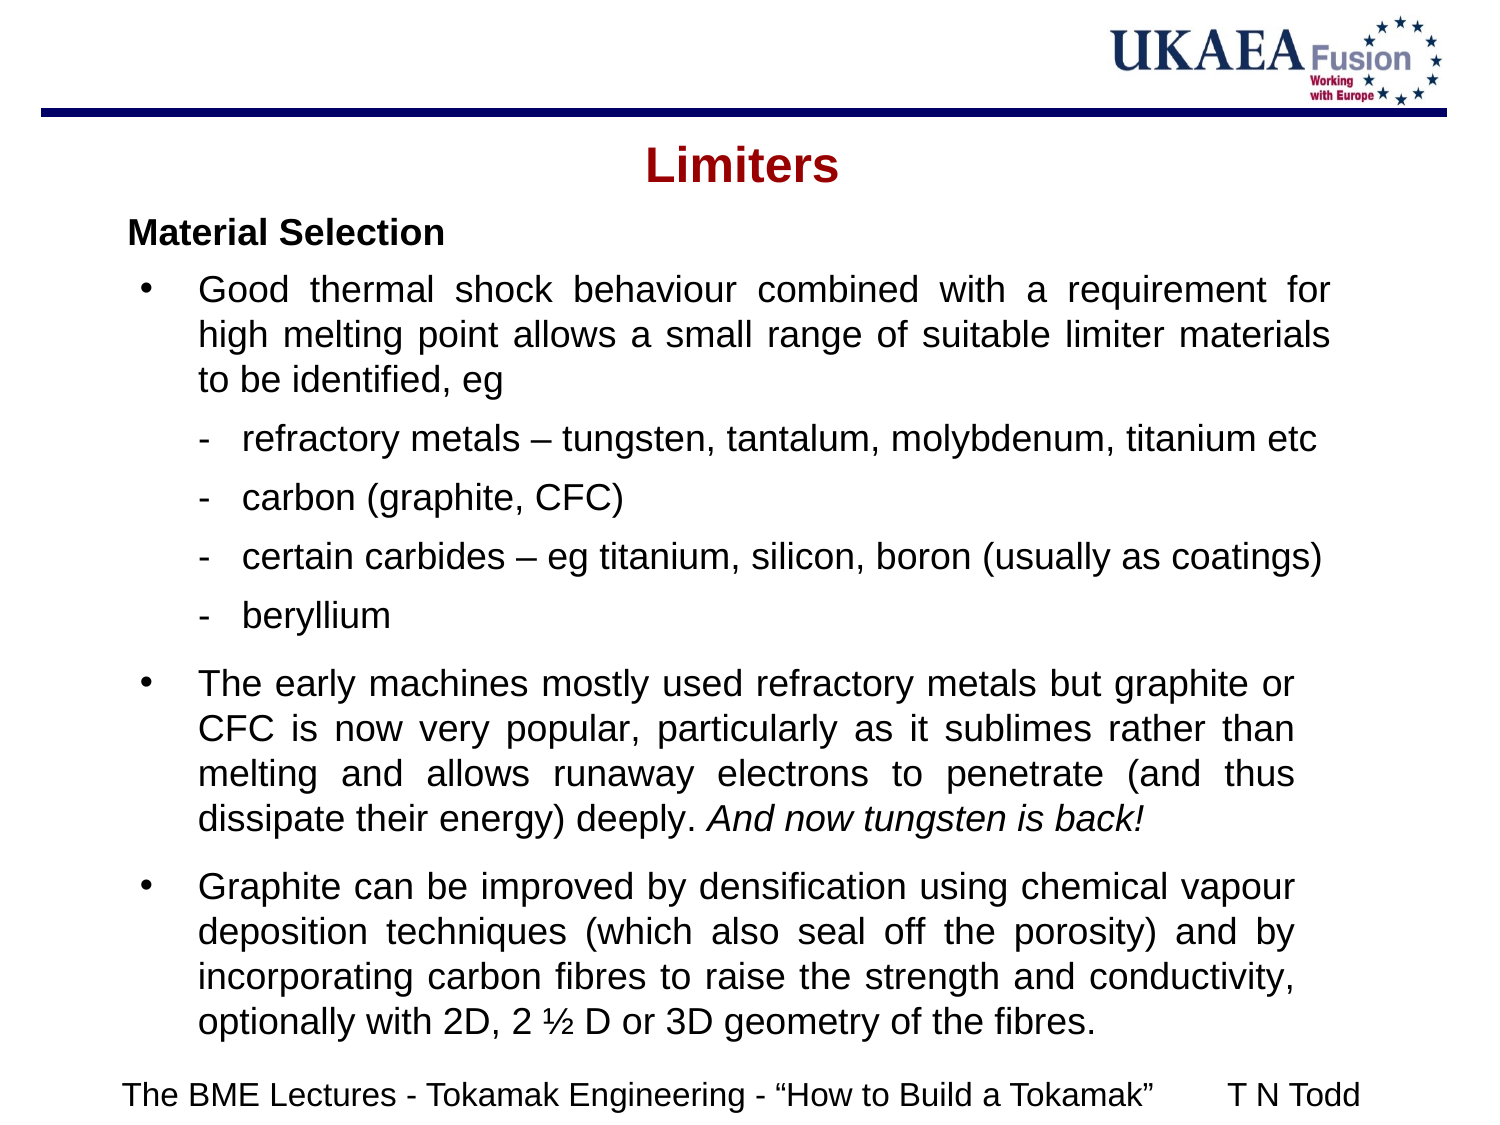

Limiters
Material Selection
Good thermal shock behaviour combined with a requirement for high melting point allows a small range of suitable limiter materials to be identified, eg
	-	refractory metals – tungsten, tantalum, molybdenum, titanium etc
	-	carbon (graphite, CFC)
	-	certain carbides – eg titanium, silicon, boron (usually as coatings)
	-	beryllium
The early machines mostly used refractory metals but graphite or CFC is now very popular, particularly as it sublimes rather than melting and allows runaway electrons to penetrate (and thus dissipate their energy) deeply. And now tungsten is back!
Graphite can be improved by densification using chemical vapour deposition techniques (which also seal off the porosity) and by incorporating carbon fibres to raise the strength and conductivity, optionally with 2D, 2 ½ D or 3D geometry of the fibres.